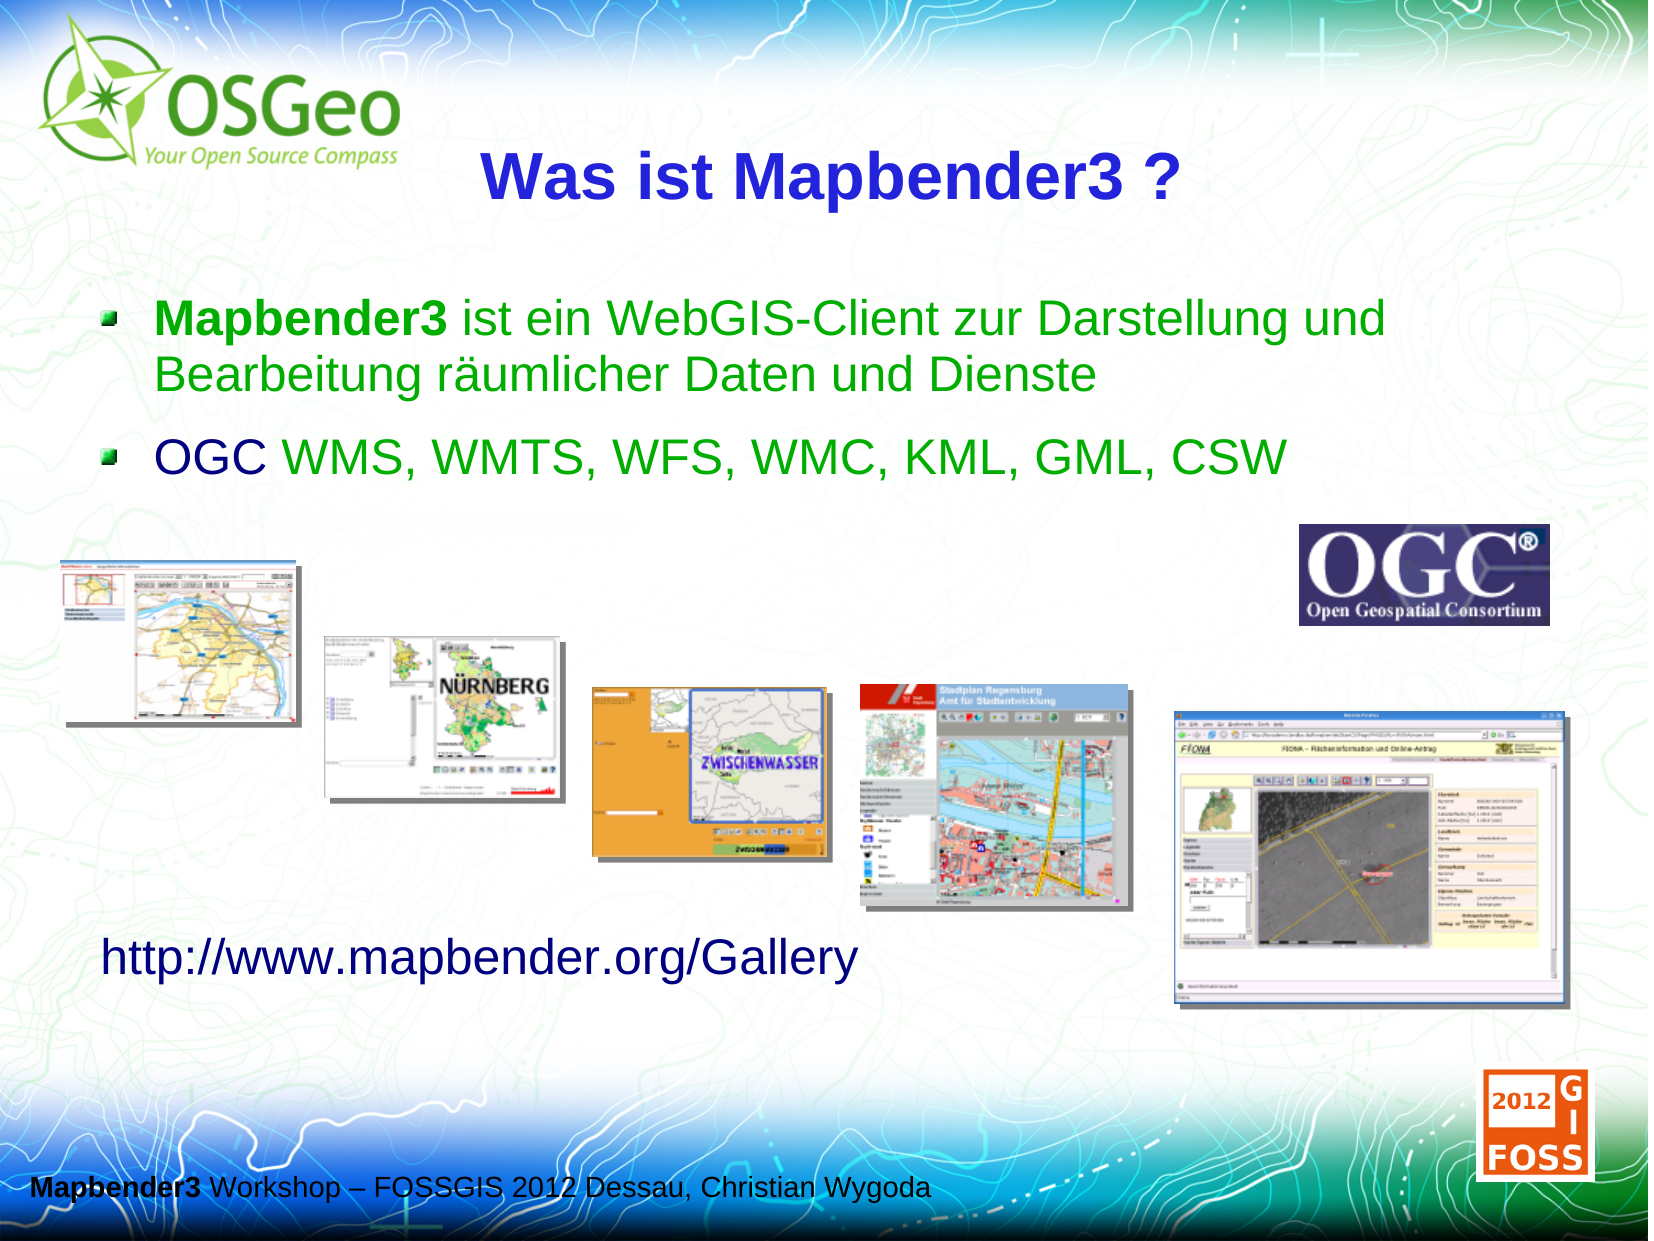

# Was ist Mapbender3 ?
Mapbender3 ist ein WebGIS-Client zur Darstellung und Bearbeitung räumlicher Daten und Dienste
OGC WMS, WMTS, WFS, WMC, KML, GML, CSW
http://www.mapbender.org/Gallery